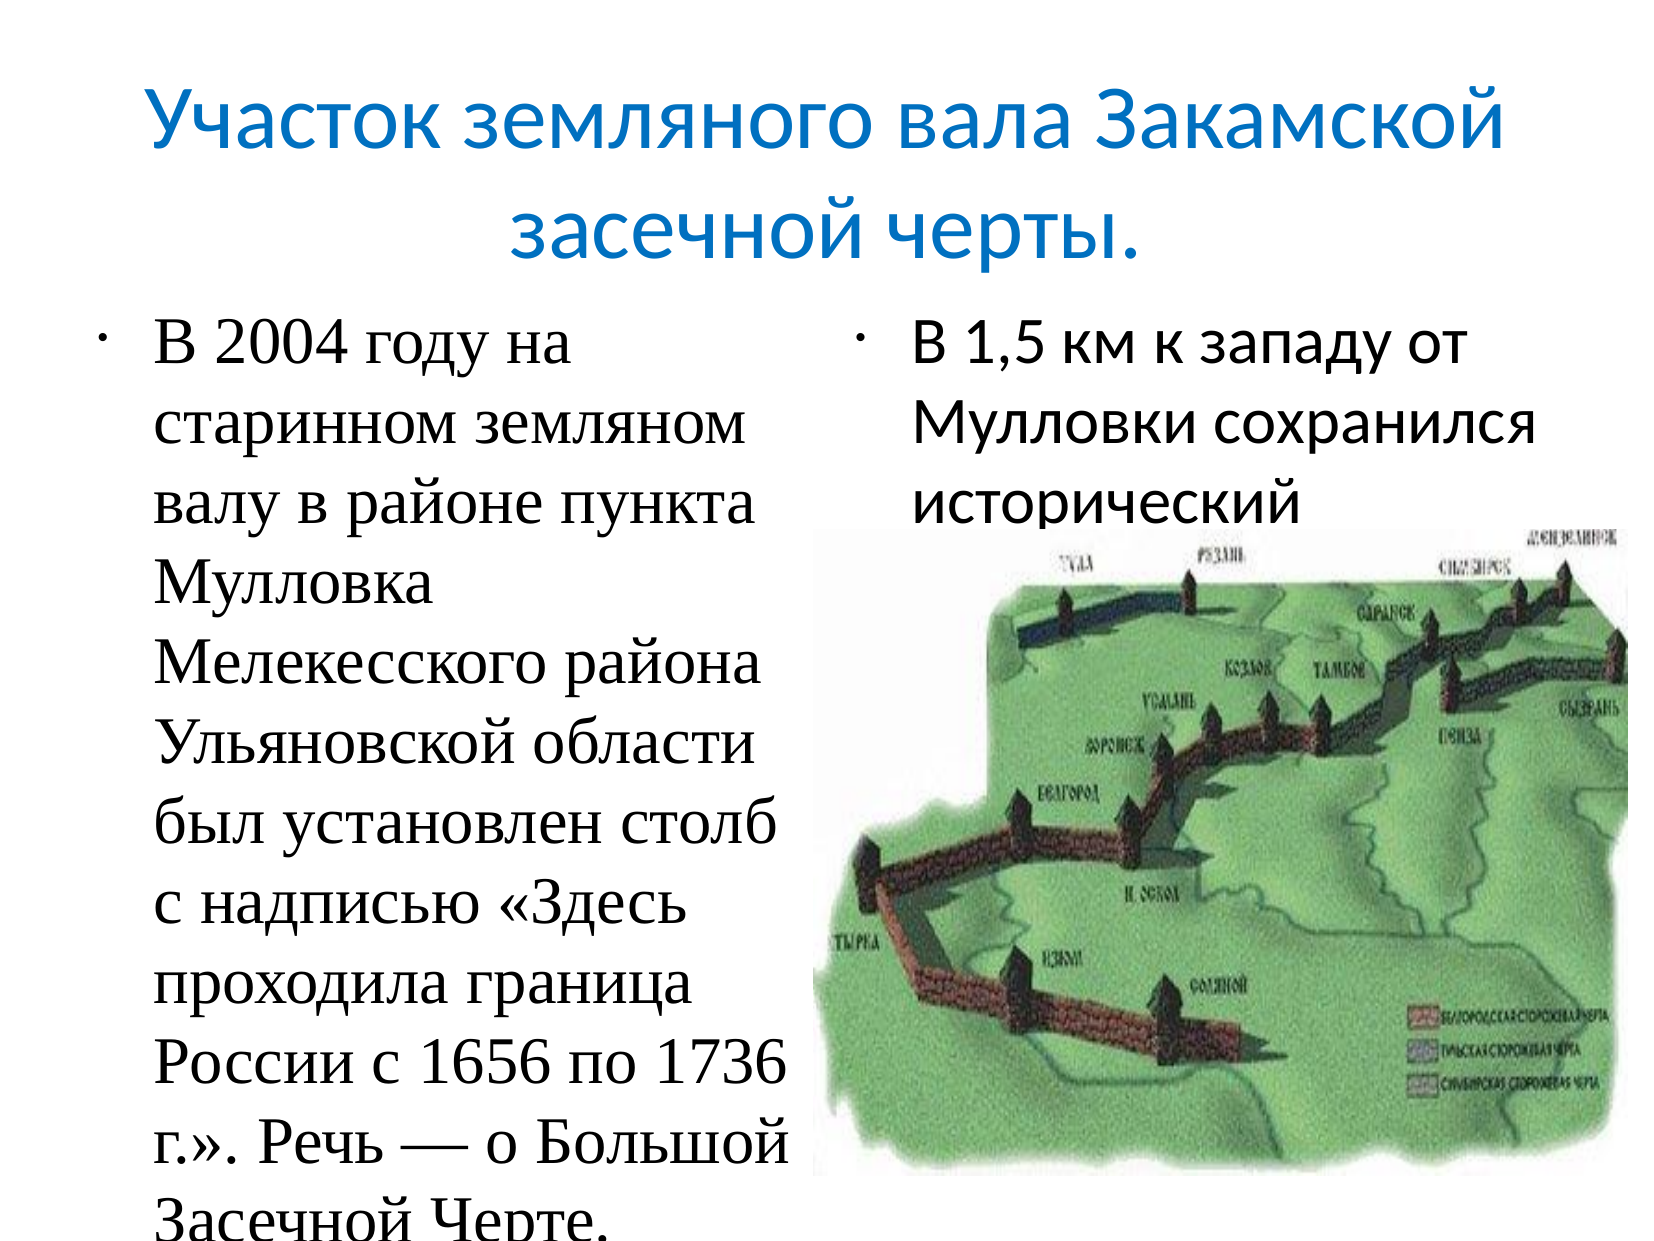

# Участок земляного вала Закамской засечной черты.
В 2004 году на старинном земляном валу в районе пункта Мулловка Мелекесского района Ульяновской области был установлен столб с надписью «Здесь проходила граница России с 1656 по 1736 г.». Речь — о Большой Засечной Черте. Уникальная оборонительная линия представляла собой непрерывную цепь укреплений длиной в две тысячи верст, сотни лет защищающих страну от полного истребления. В качестве пограничных крепостей Черты возникли десятки больших и малых городов нашей глубинки, являющихся сердцем России, которые, собственно, и есть Россия!
В 1,5 км к западу от Мулловки сохранился исторический памятник — участок земляного вала Закамской засечной черты длиной 1 км.